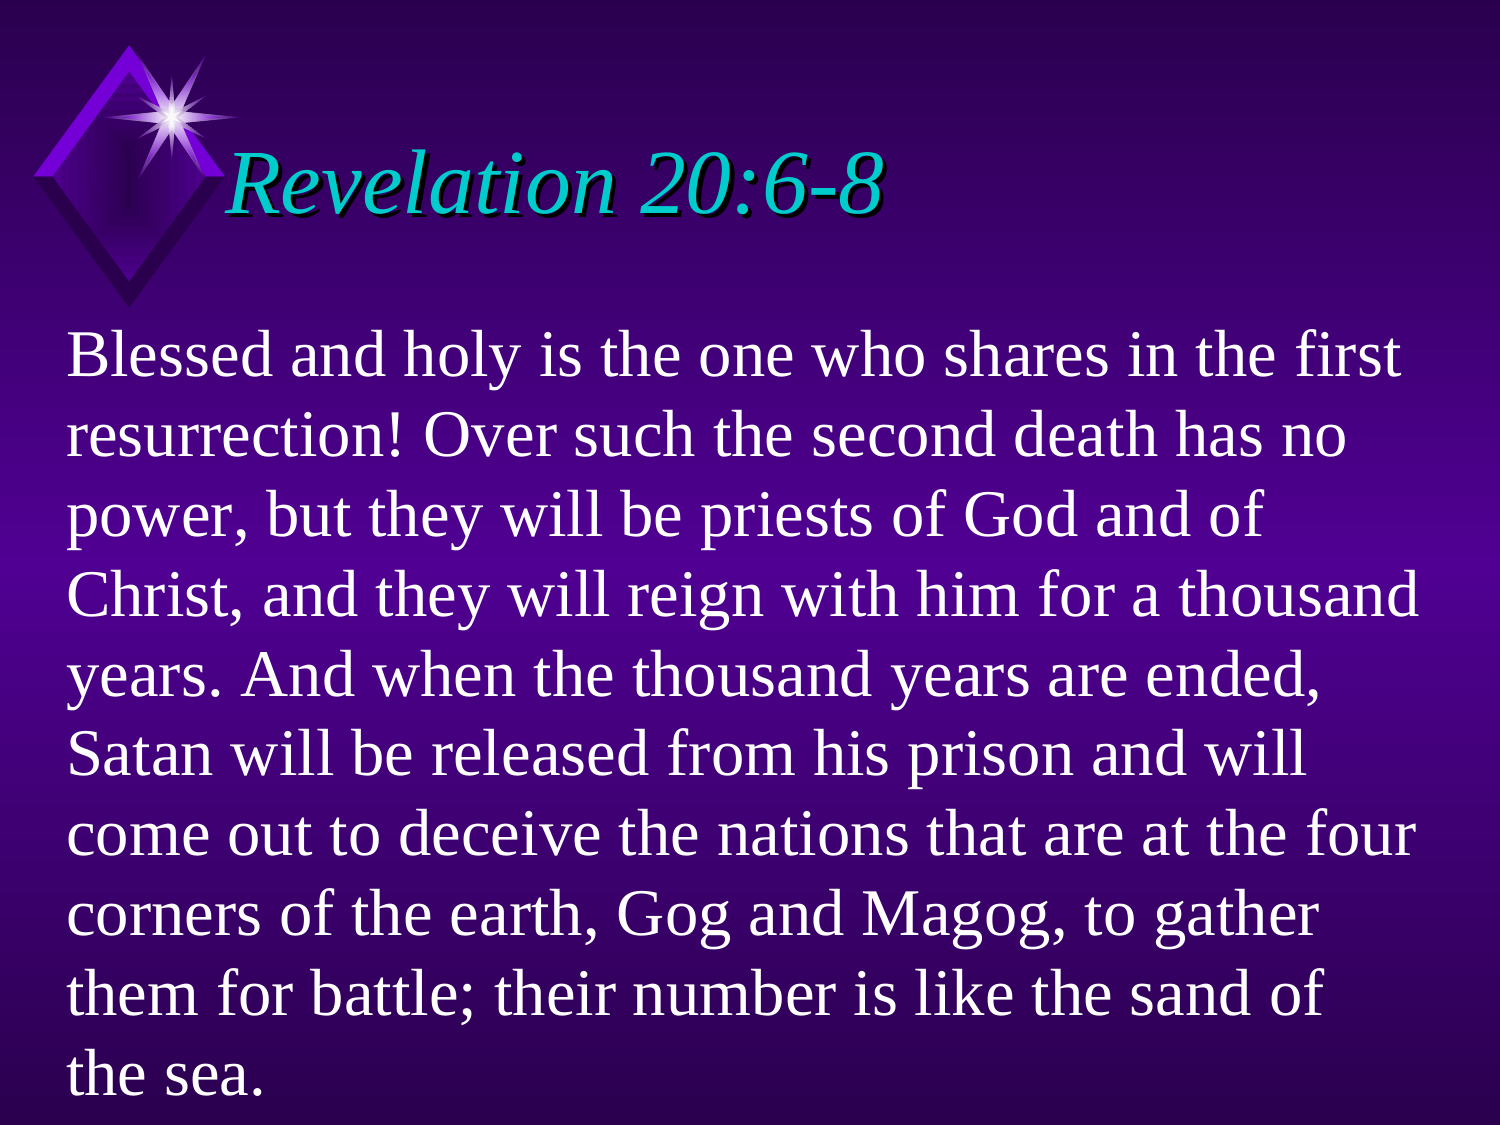

# Revelation 20:6-8
Blessed and holy is the one who shares in the first resurrection! Over such the second death has no power, but they will be priests of God and of Christ, and they will reign with him for a thousand years. And when the thousand years are ended, Satan will be released from his prison and will come out to deceive the nations that are at the four corners of the earth, Gog and Magog, to gather them for battle; their number is like the sand of the sea.